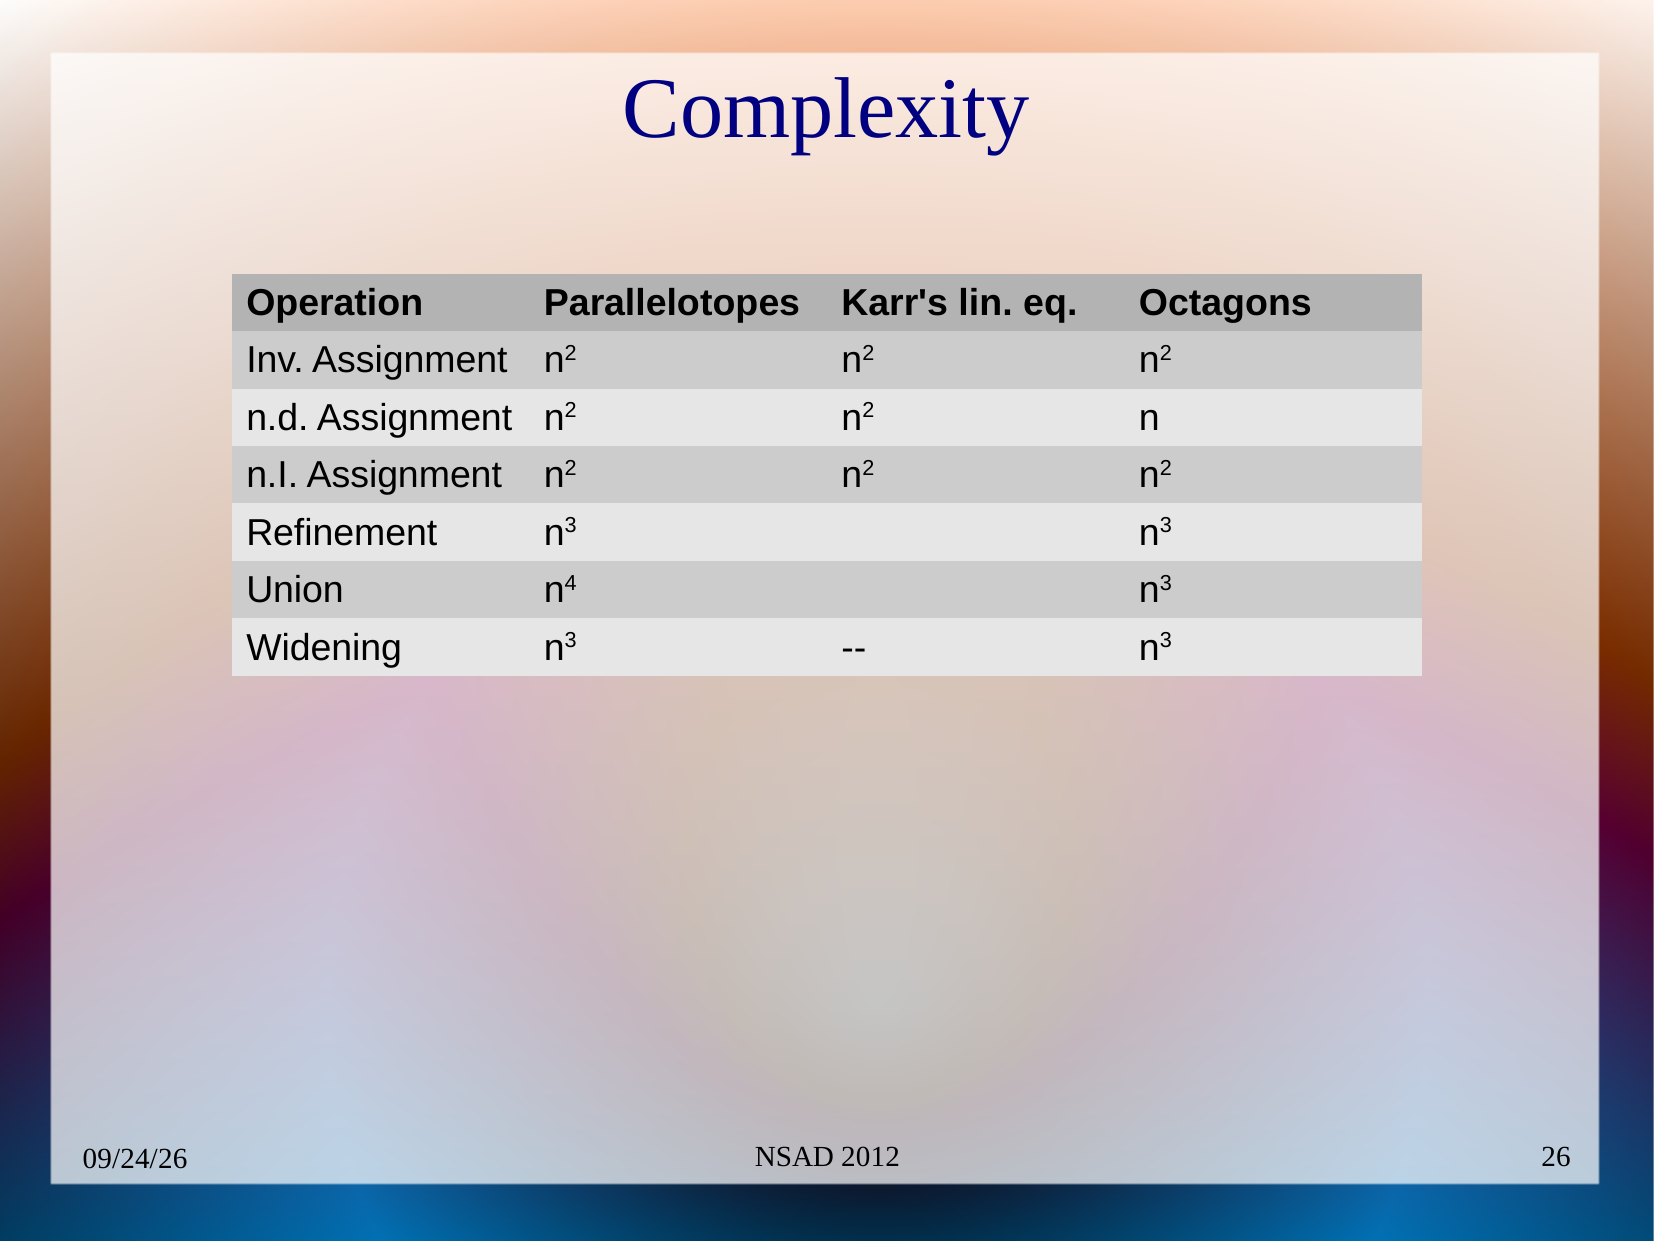

# Complexity
| Operation | Parallelotopes | Karr's lin. eq. | Octagons |
| --- | --- | --- | --- |
| Inv. Assignment | n2 | n2 | n2 |
| n.d. Assignment | n2 | n2 | n |
| n.I. Assignment | n2 | n2 | n2 |
| Refinement | n3 | | n3 |
| Union | n4 | | n3 |
| Widening | n3 | -- | n3 |
NSAD 2012
26